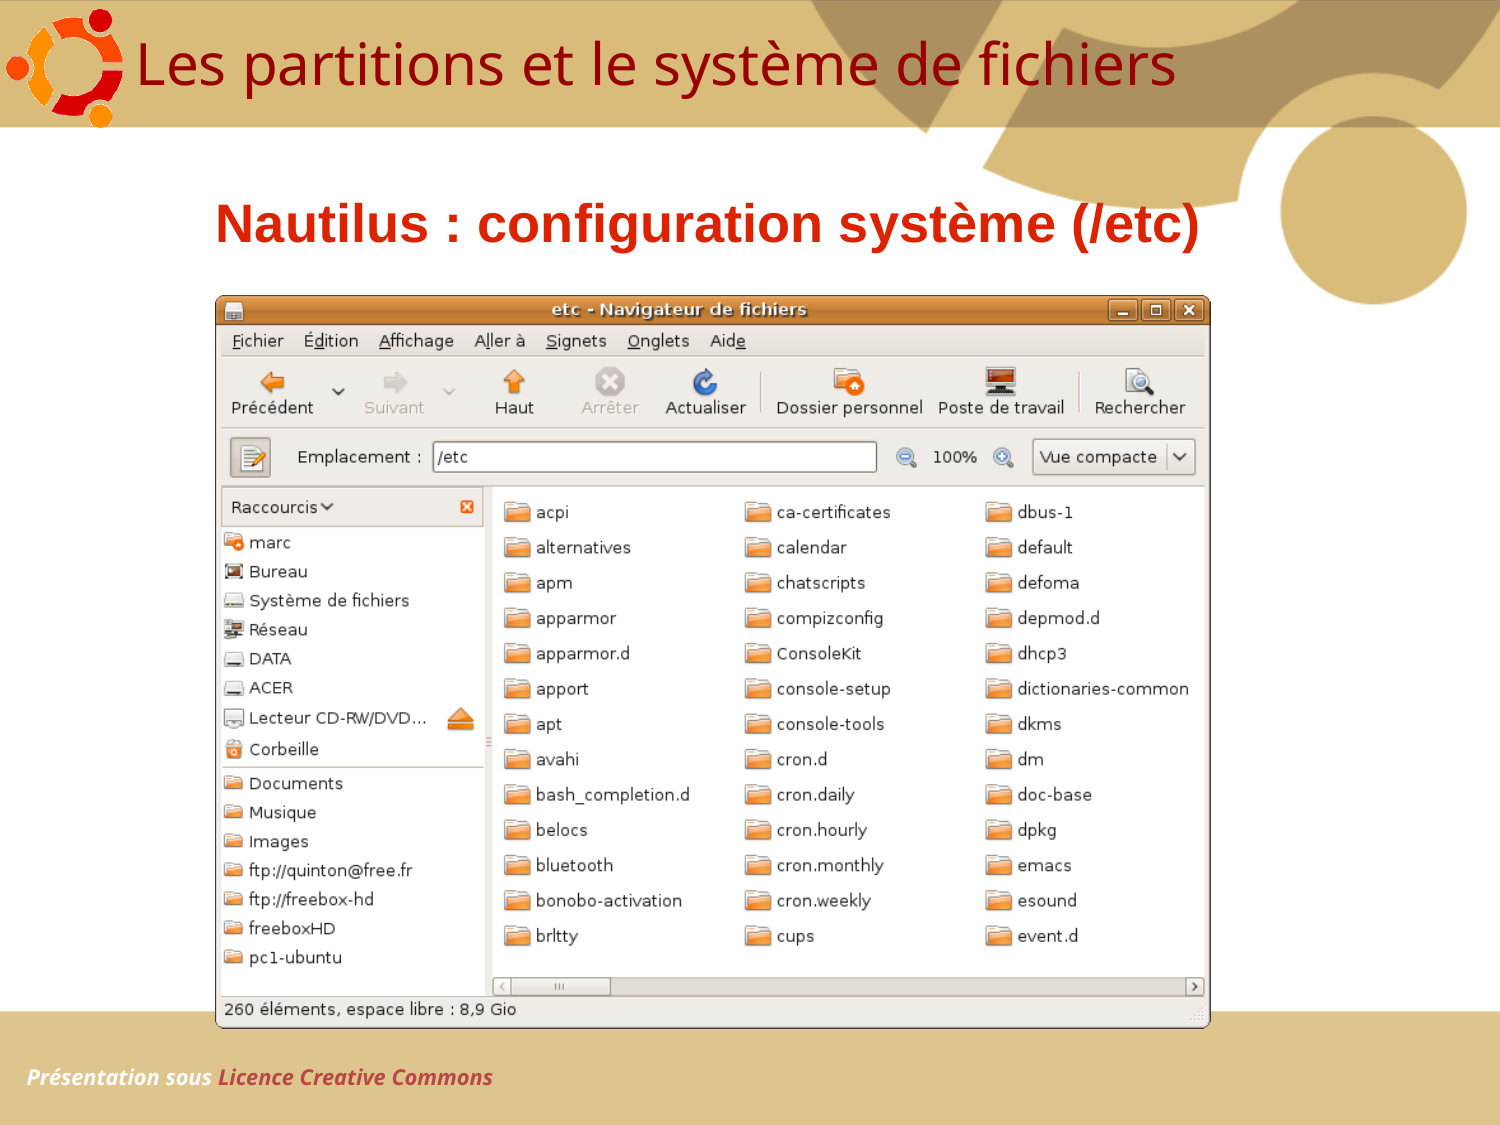

# Les partitions et le système de fichiers
Nautilus : configuration système (/etc)